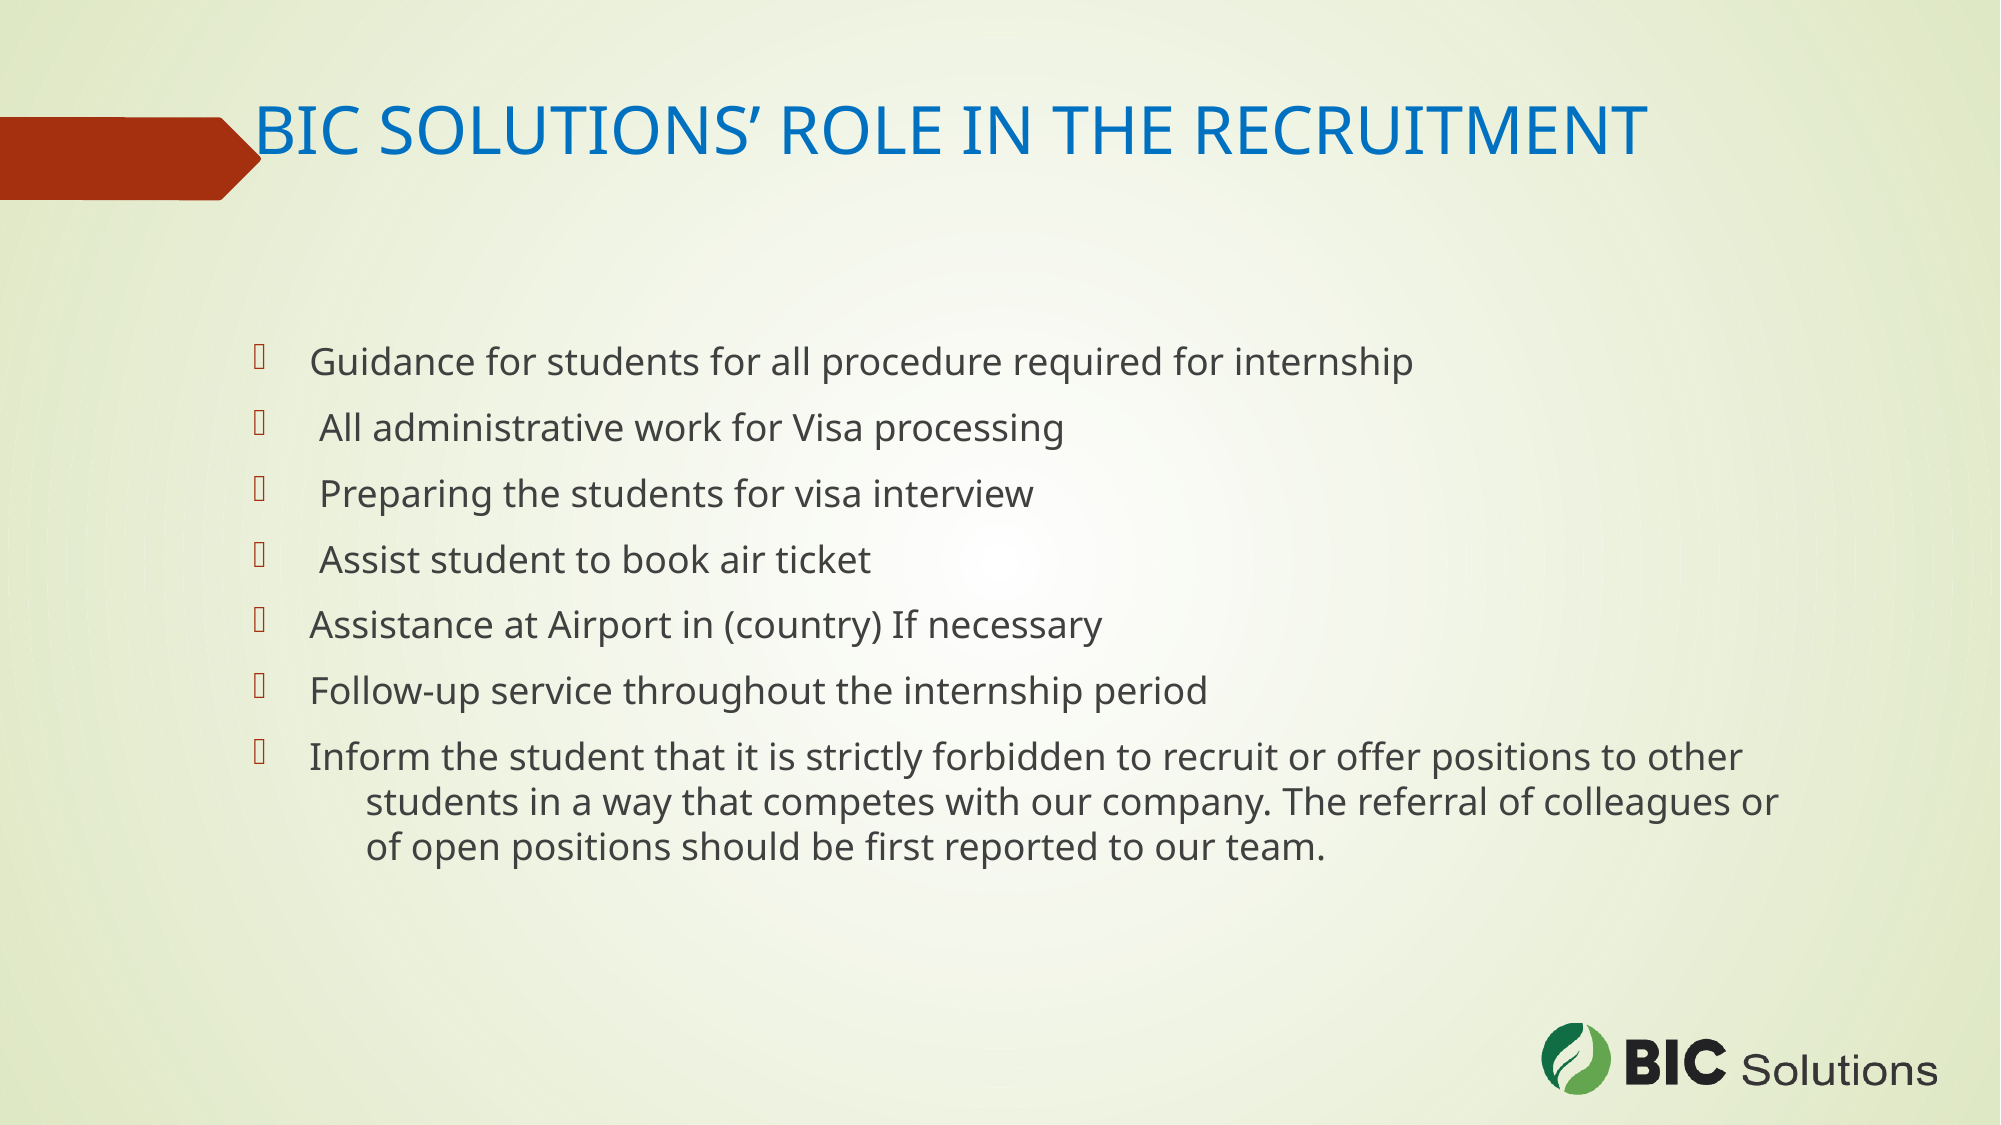

# BIC SOLUTIONS’ ROLE IN THE RECRUITMENT
Guidance for students for all procedure required for internship
 All administrative work for Visa processing
 Preparing the students for visa interview
 Assist student to book air ticket
Assistance at Airport in (country) If necessary
Follow-up service throughout the internship period
Inform the student that it is strictly forbidden to recruit or offer positions to other students in a way that competes with our company. The referral of colleagues or of open positions should be first reported to our team.